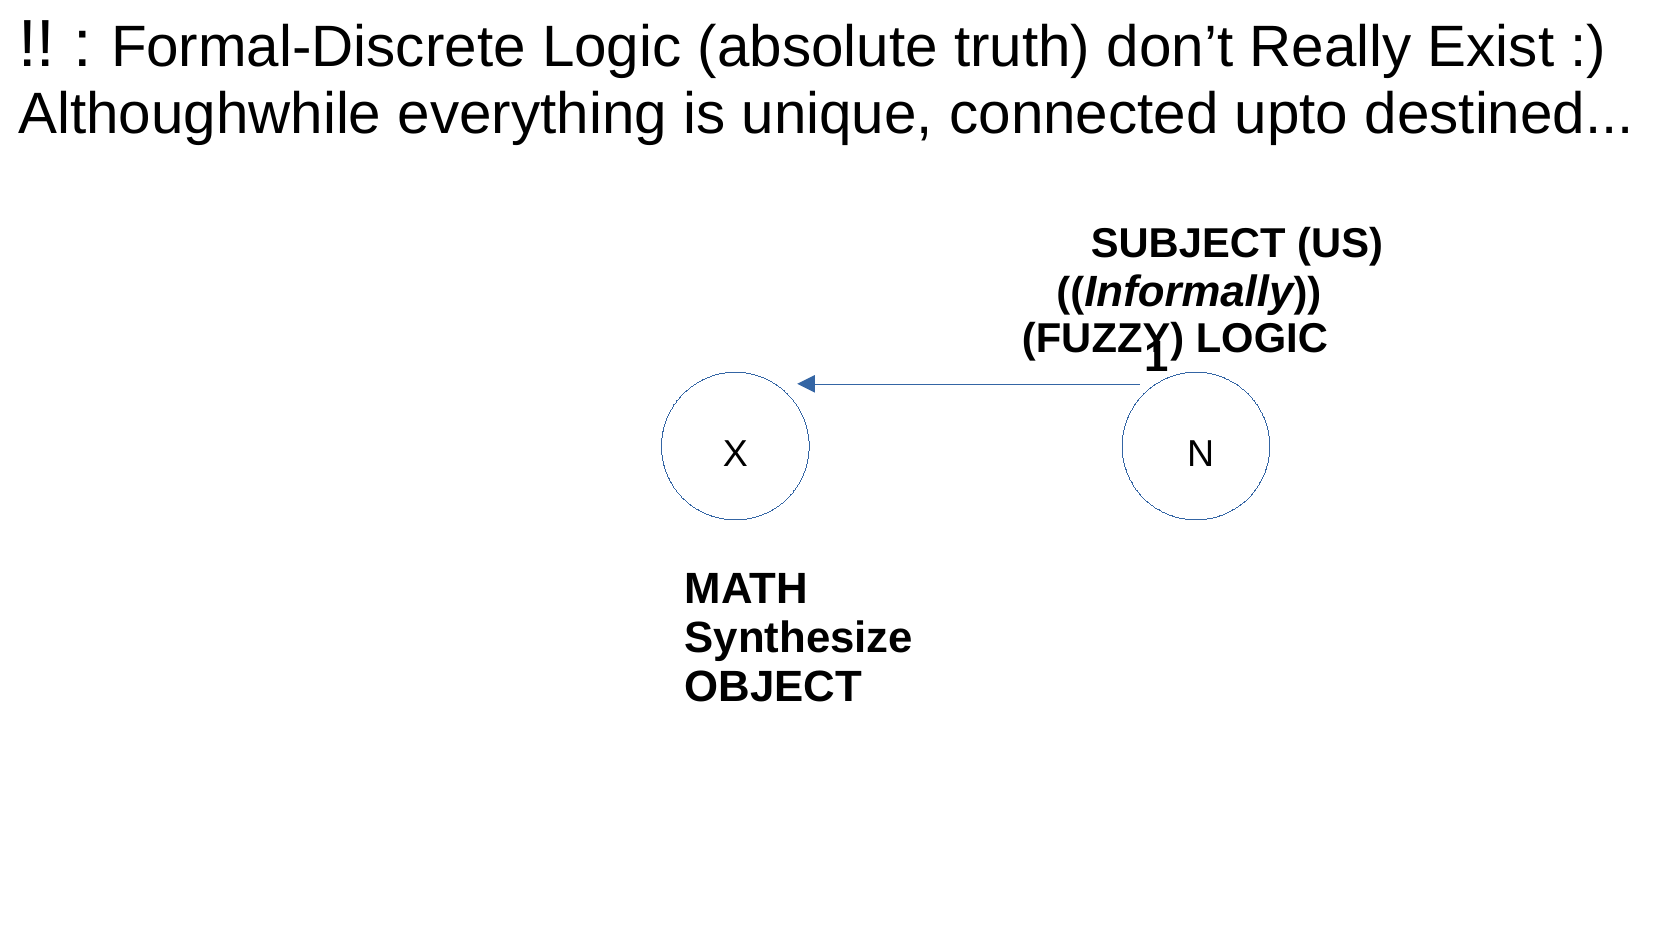

!! : Formal-Discrete Logic (absolute truth) don’t Really Exist :)
Althoughwhile everything is unique, connected upto destined...
 SUBJECT (US)
 ((Informally))
 (FUZZY) LOGIC
 1
 X N
MATH
Synthesize
OBJECT